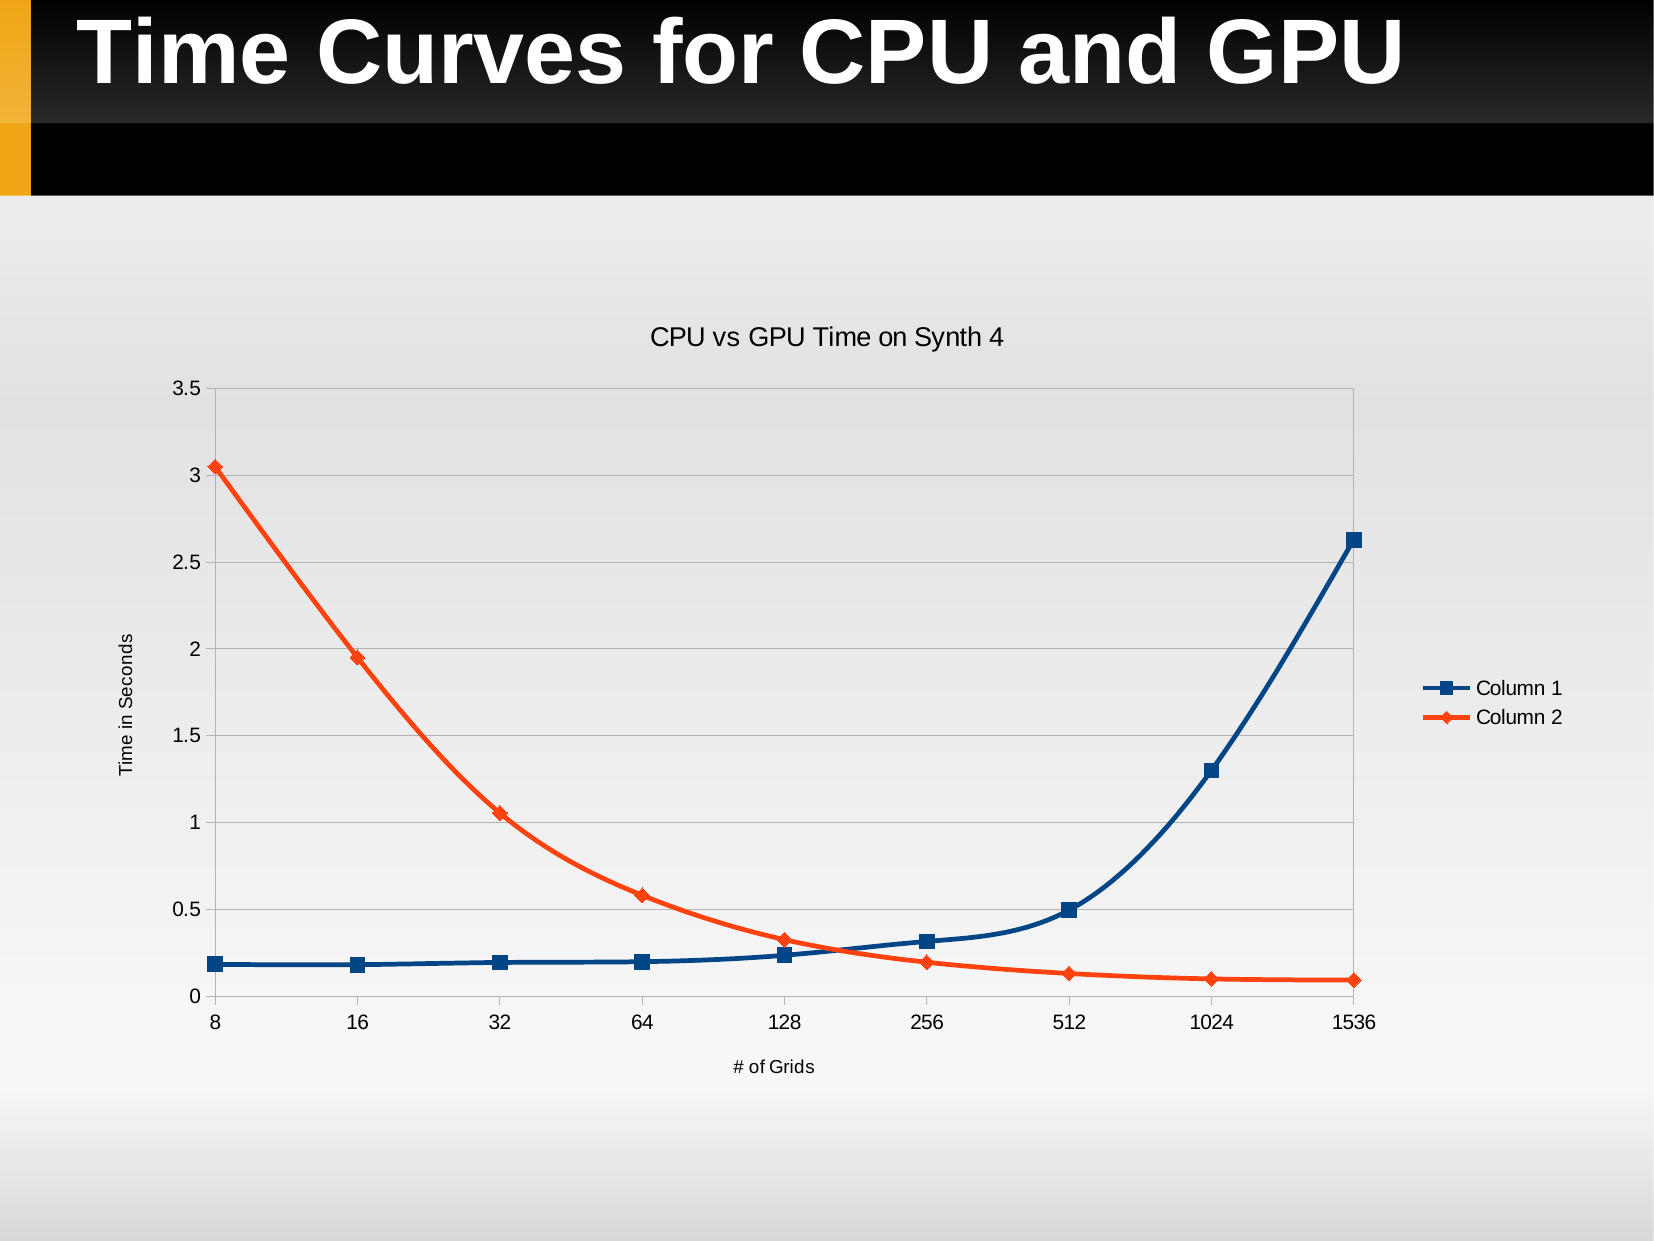

# Time Curves for CPU and GPU
### Chart: CPU vs GPU Time on Synth 4
| Category | Column 1 | Column 2 |
|---|---|---|
| 8 | 0.1826 | 3.05057 |
| 16 | 0.18087 | 1.952 |
| 32 | 0.1935 | 1.055 |
| 64 | 0.198 | 0.5807 |
| 128 | 0.235 | 0.325 |
| 256 | 0.3147 | 0.195 |
| 512 | 0.495 | 0.13 |
| 1024 | 1.3 | 0.0988 |
| 1536 | 2.63 | 0.092 |